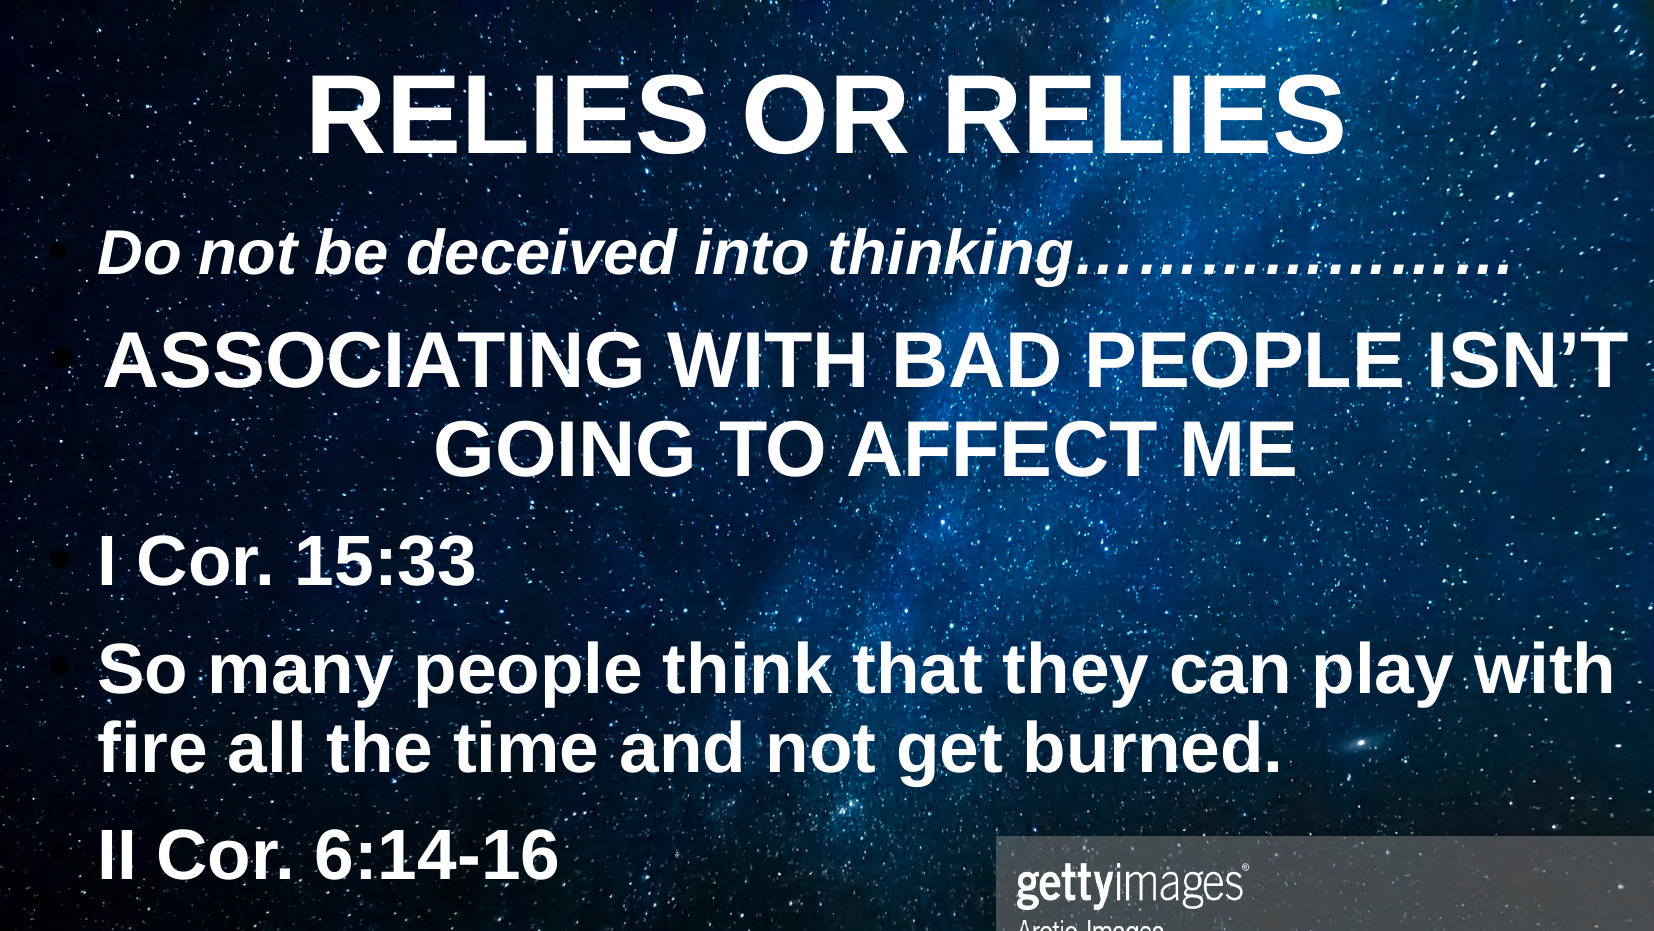

# RELIES OR RELIES
Do not be deceived into thinking…………………
ASSOCIATING WITH BAD PEOPLE ISN’T GOING TO AFFECT ME
I Cor. 15:33
So many people think that they can play with fire all the time and not get burned.
II Cor. 6:14-16